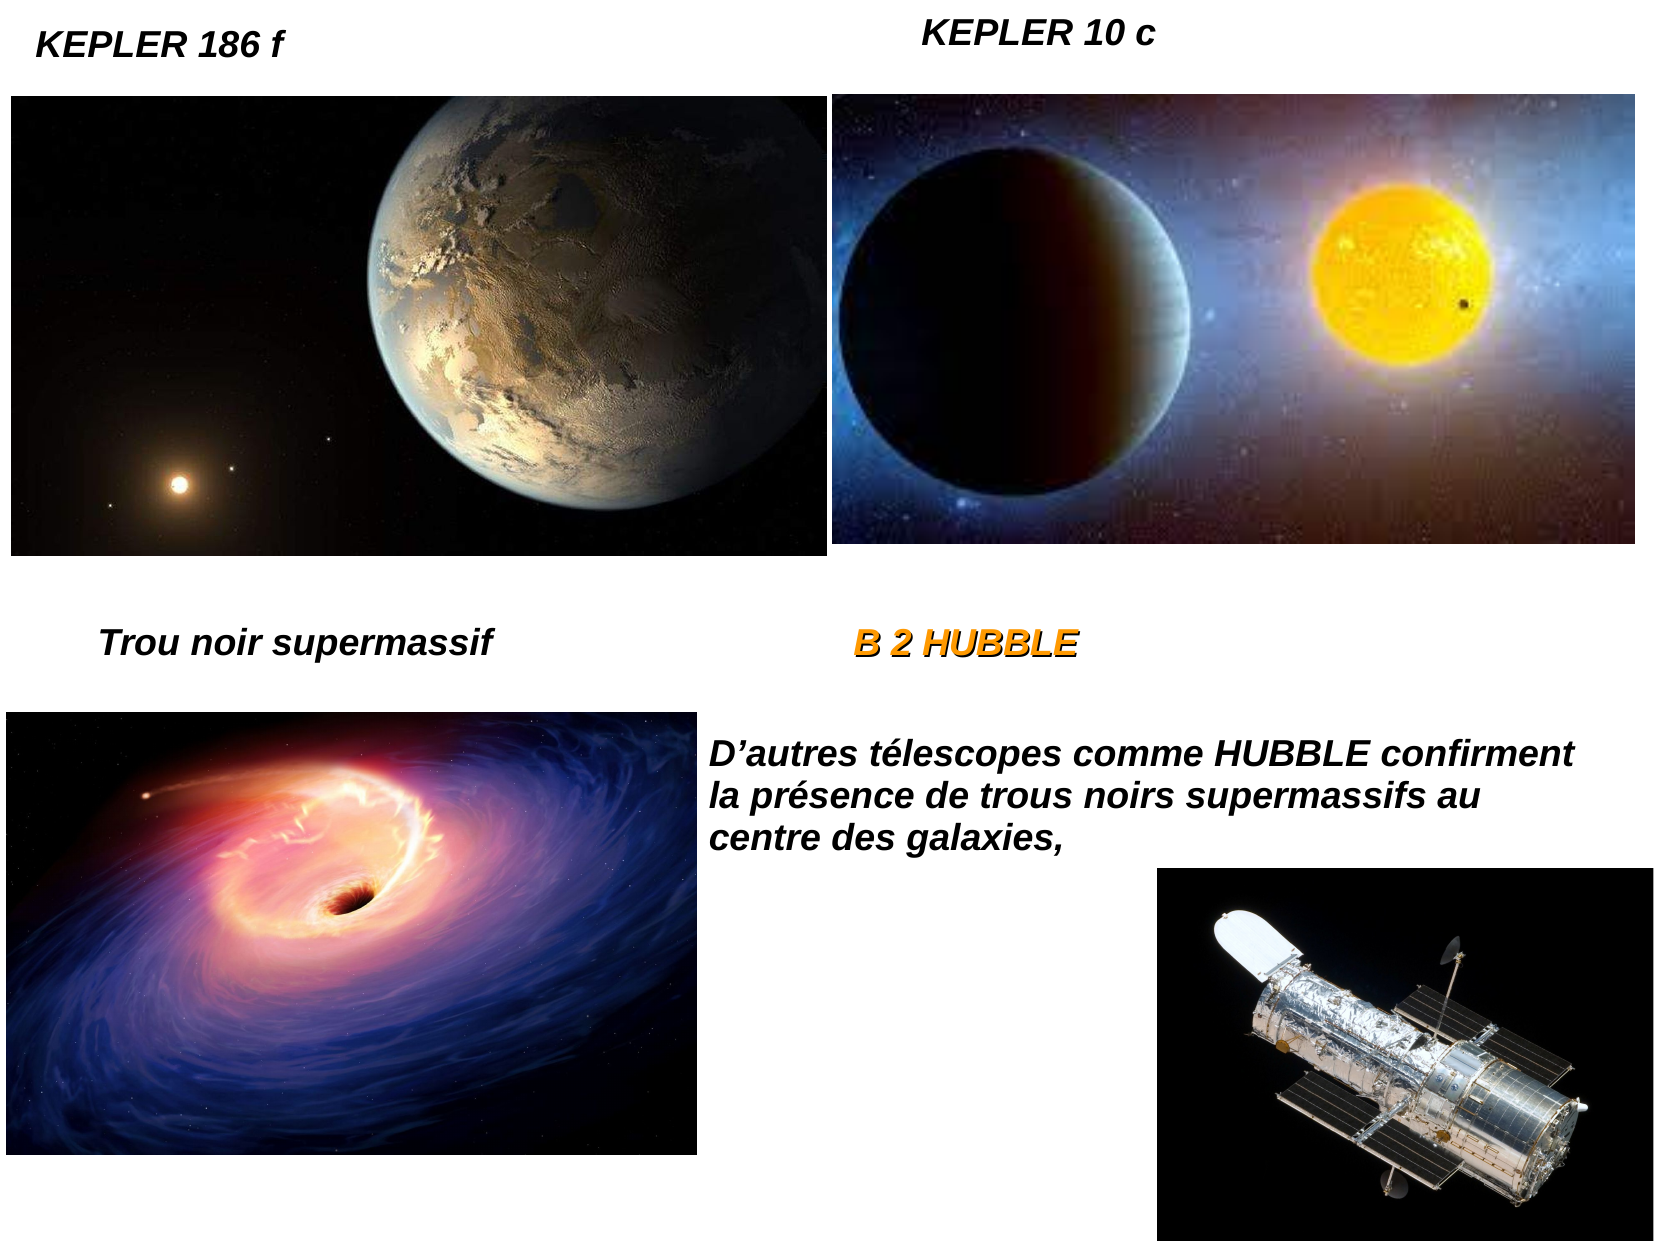

KEPLER 10 c
KEPLER 186 f
Trou noir supermassif
B 2 HUBBLE
D’autres télescopes comme HUBBLE confirment la présence de trous noirs supermassifs au centre des galaxies,